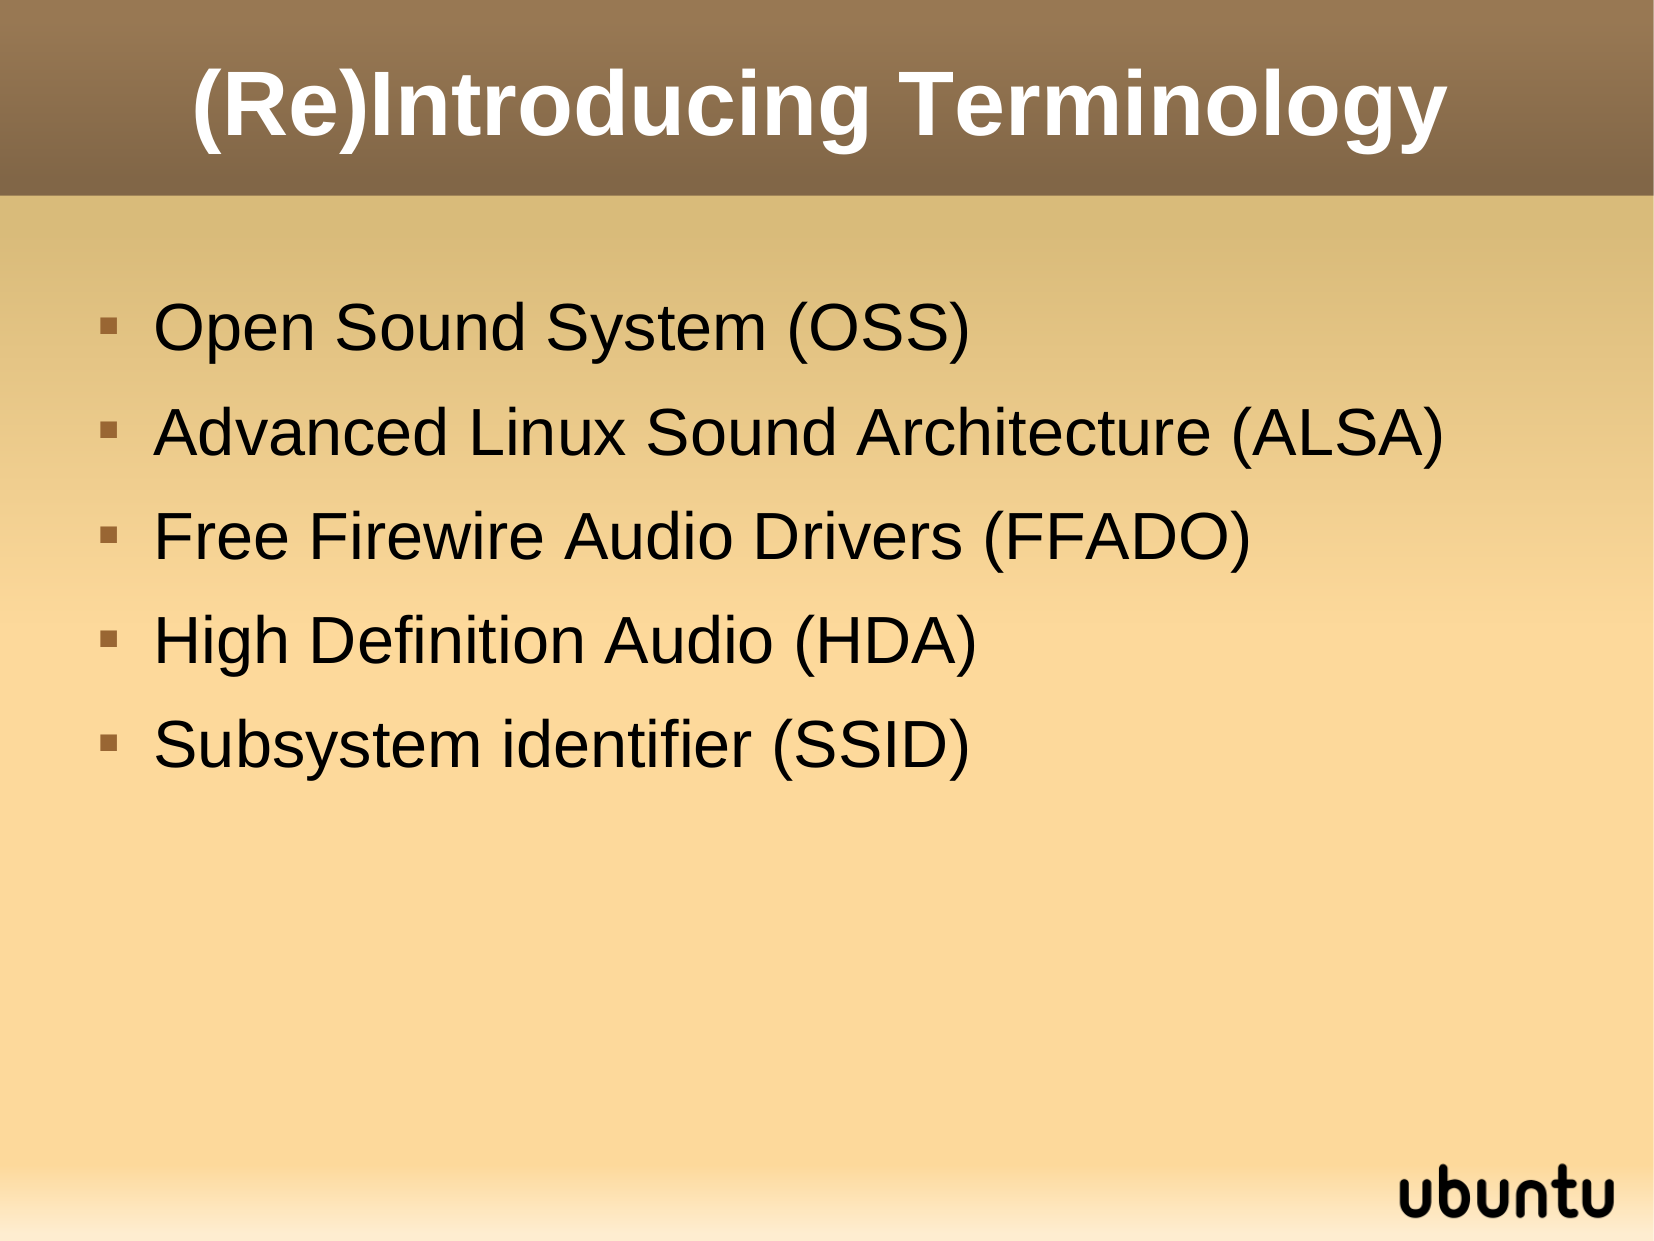

# (Re)Introducing Terminology
Open Sound System (OSS)
Advanced Linux Sound Architecture (ALSA)
Free Firewire Audio Drivers (FFADO)
High Definition Audio (HDA)
Subsystem identifier (SSID)